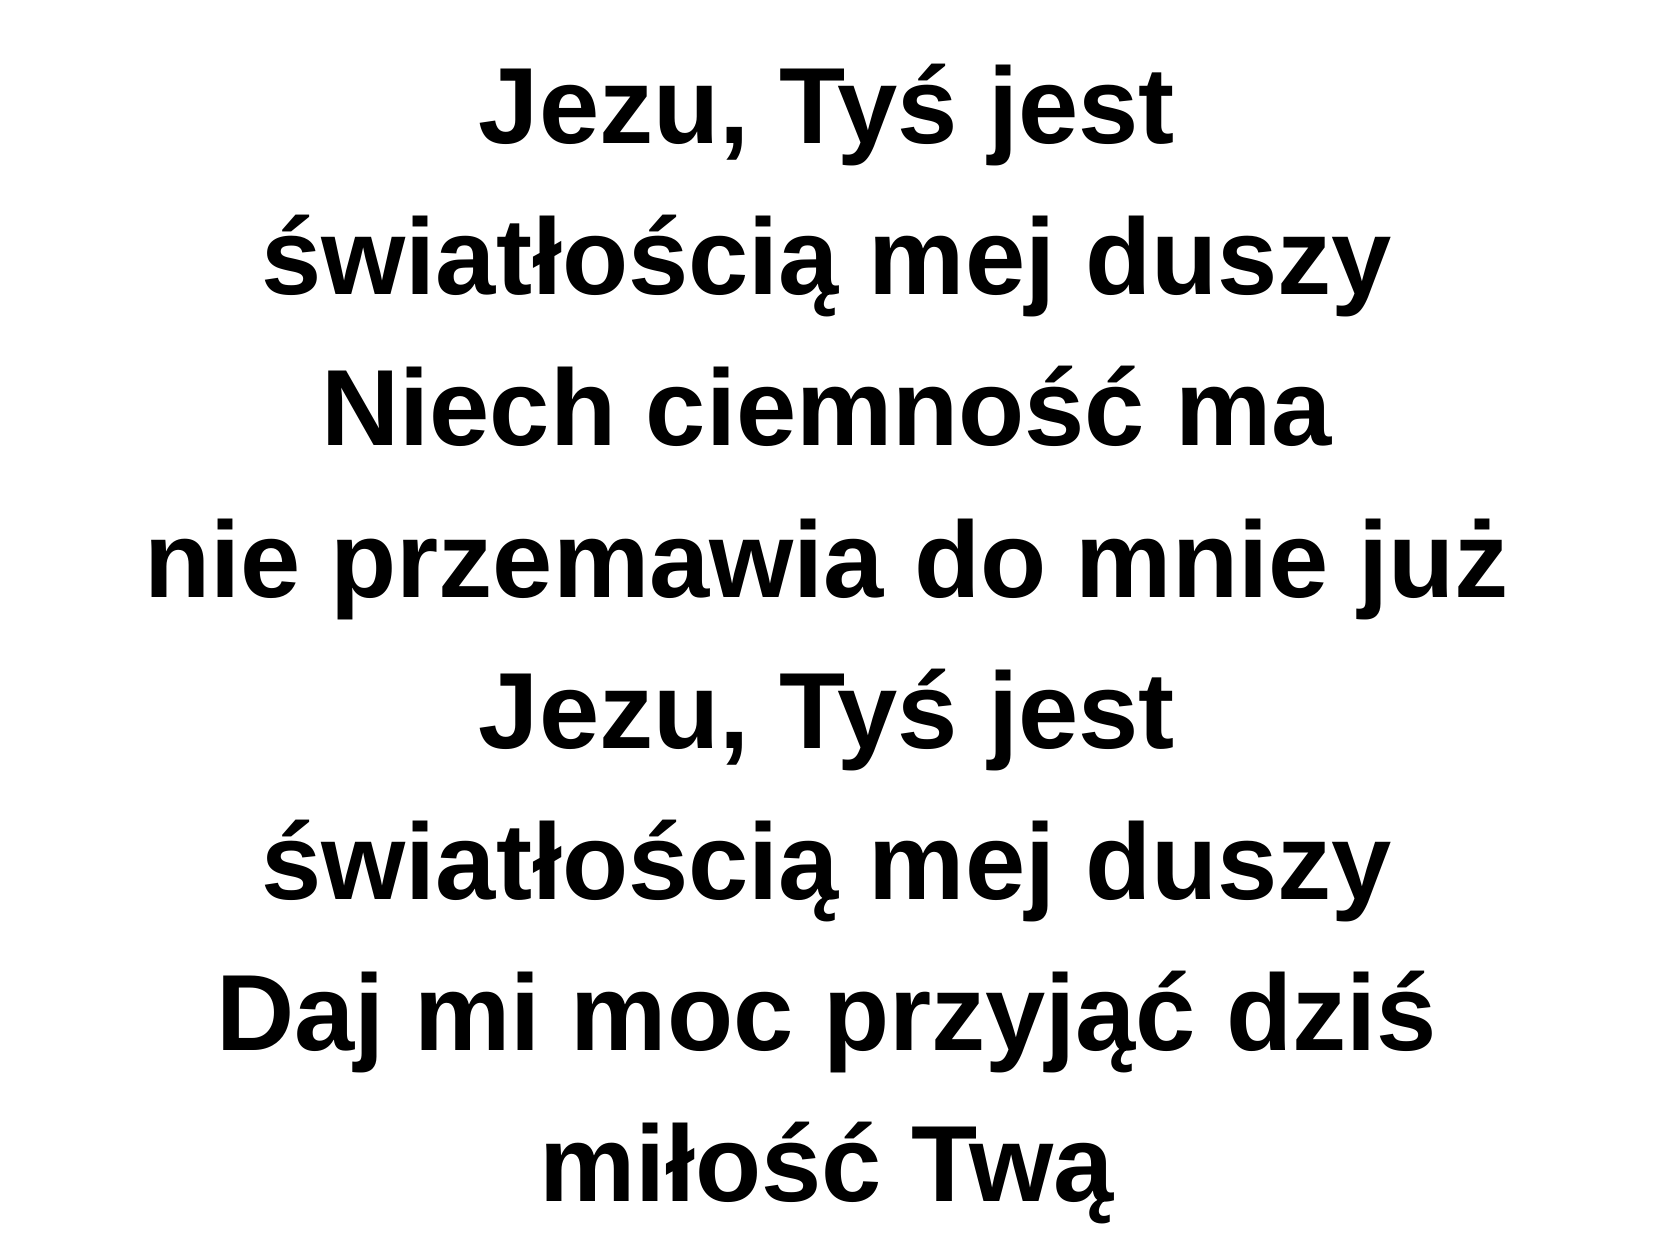

# Jezu, Tyś jest
światłością mej duszy
Niech ciemność ma
nie przemawia do mnie już
Jezu, Tyś jest
światłością mej duszy
Daj mi moc przyjąć dziś
miłość Twą